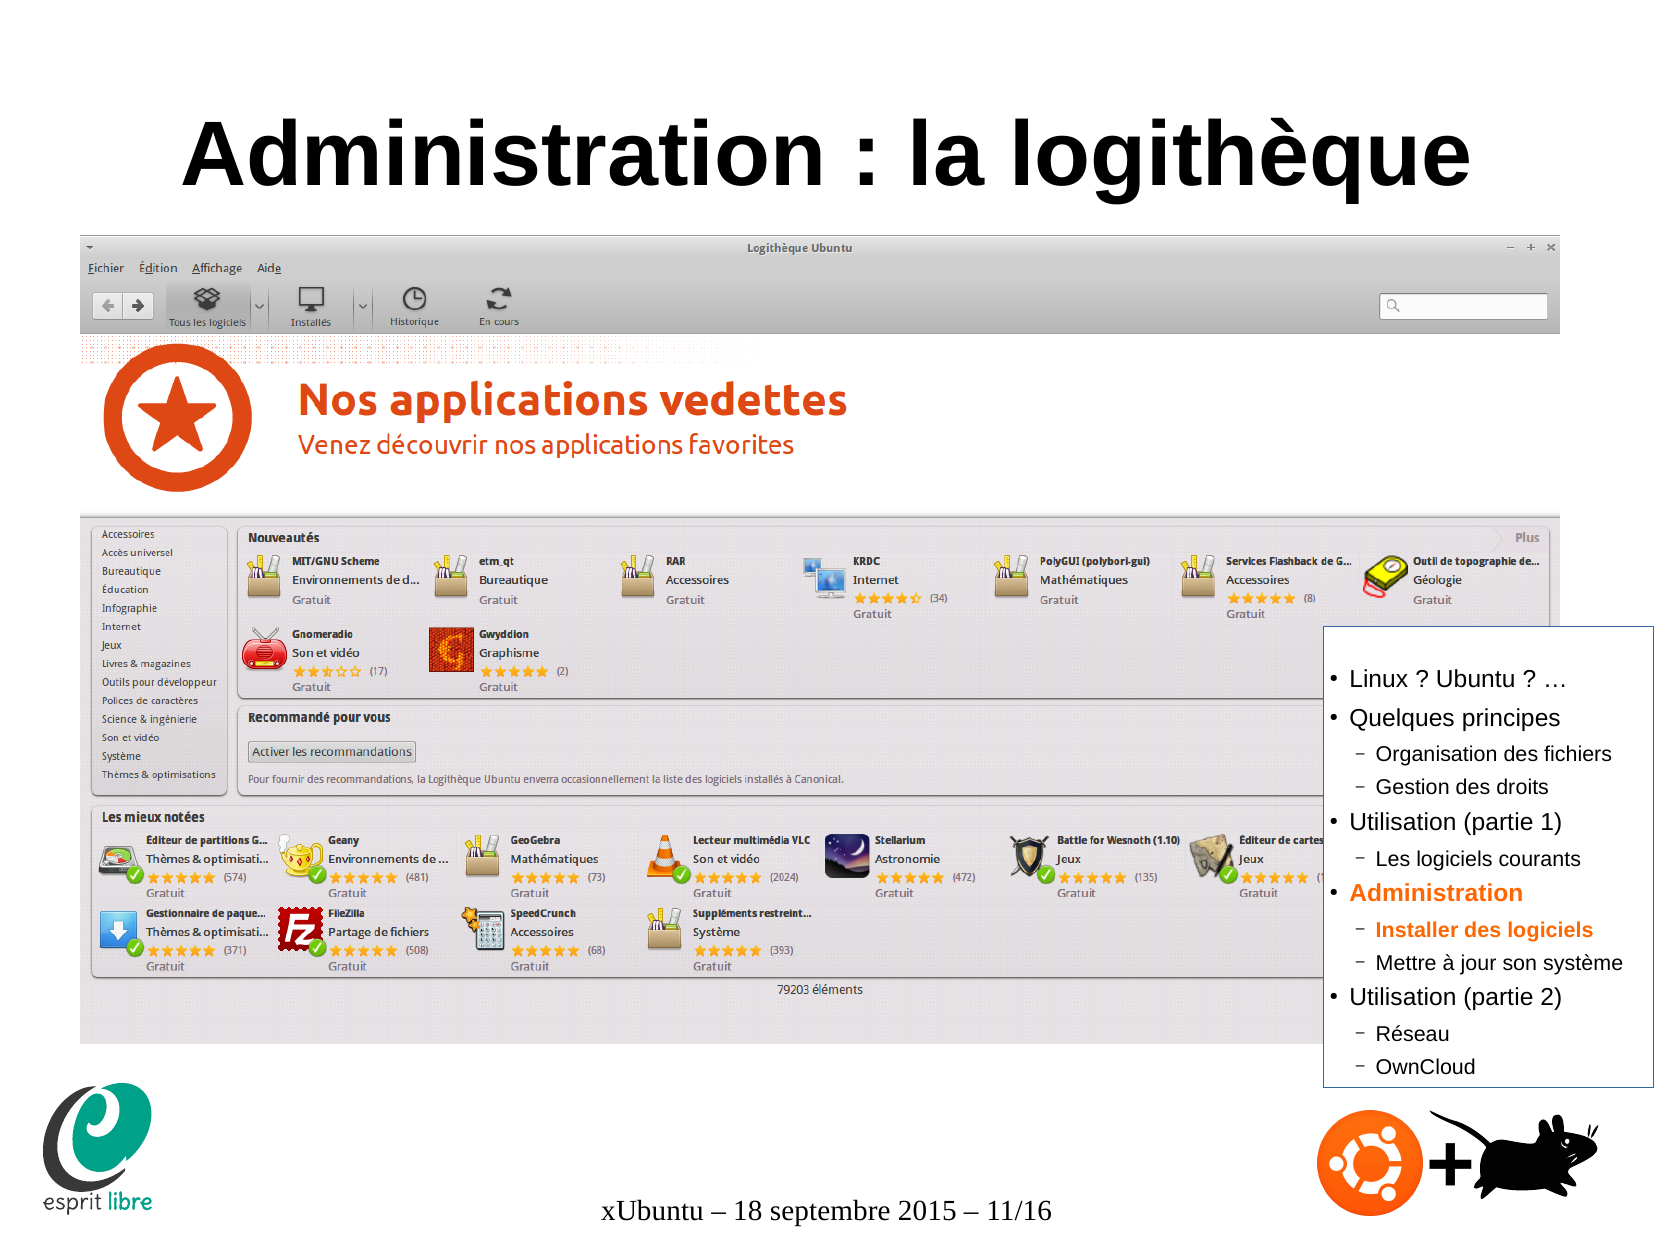

# Administration : la logithèque
Linux ? Ubuntu ? …
Quelques principes
Organisation des fichiers
Gestion des droits
Utilisation (partie 1)
Les logiciels courants
Administration
Installer des logiciels
Mettre à jour son système
Utilisation (partie 2)
Réseau
OwnCloud